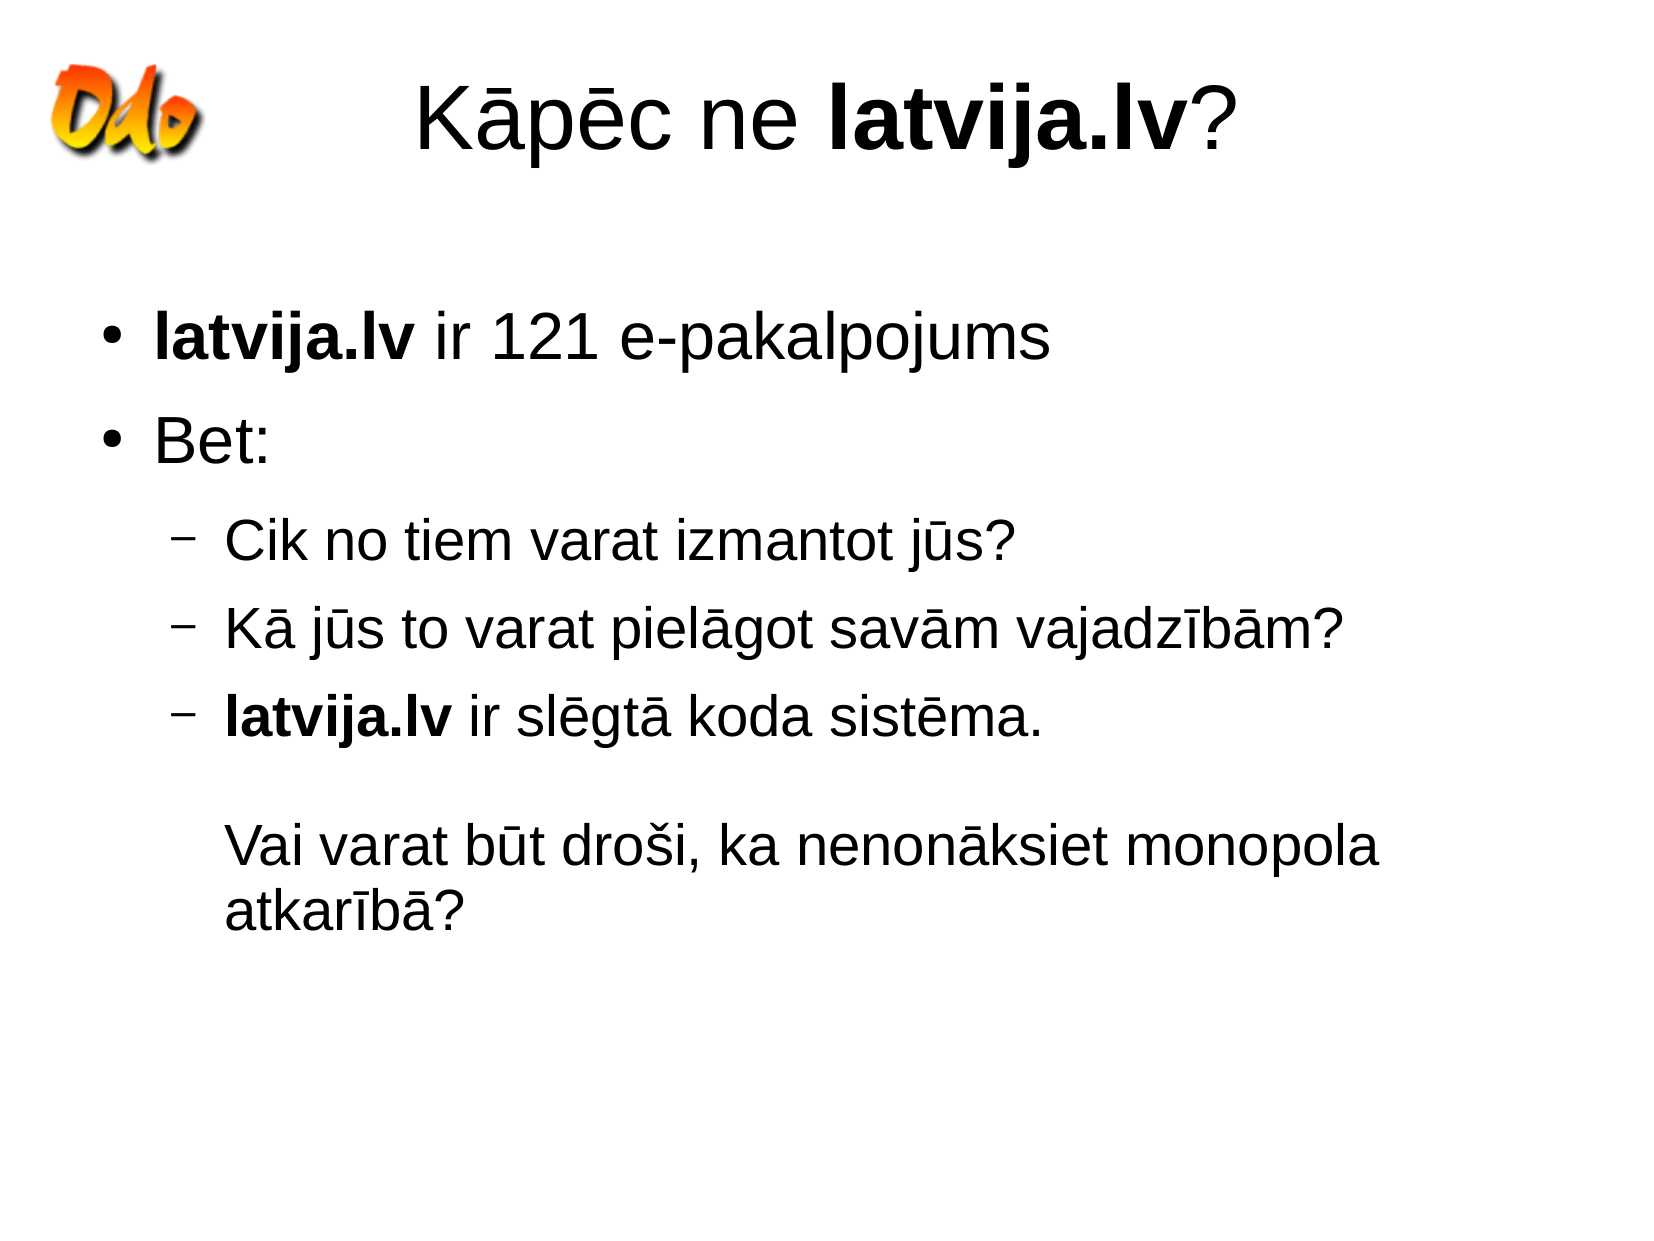

# Kāpēc ne latvija.lv?
latvija.lv ir 121 e-pakalpojums
Bet:
Cik no tiem varat izmantot jūs?
Kā jūs to varat pielāgot savām vajadzībām?
latvija.lv ir slēgtā koda sistēma.
Vai varat būt droši, ka nenonāksiet monopola atkarībā?